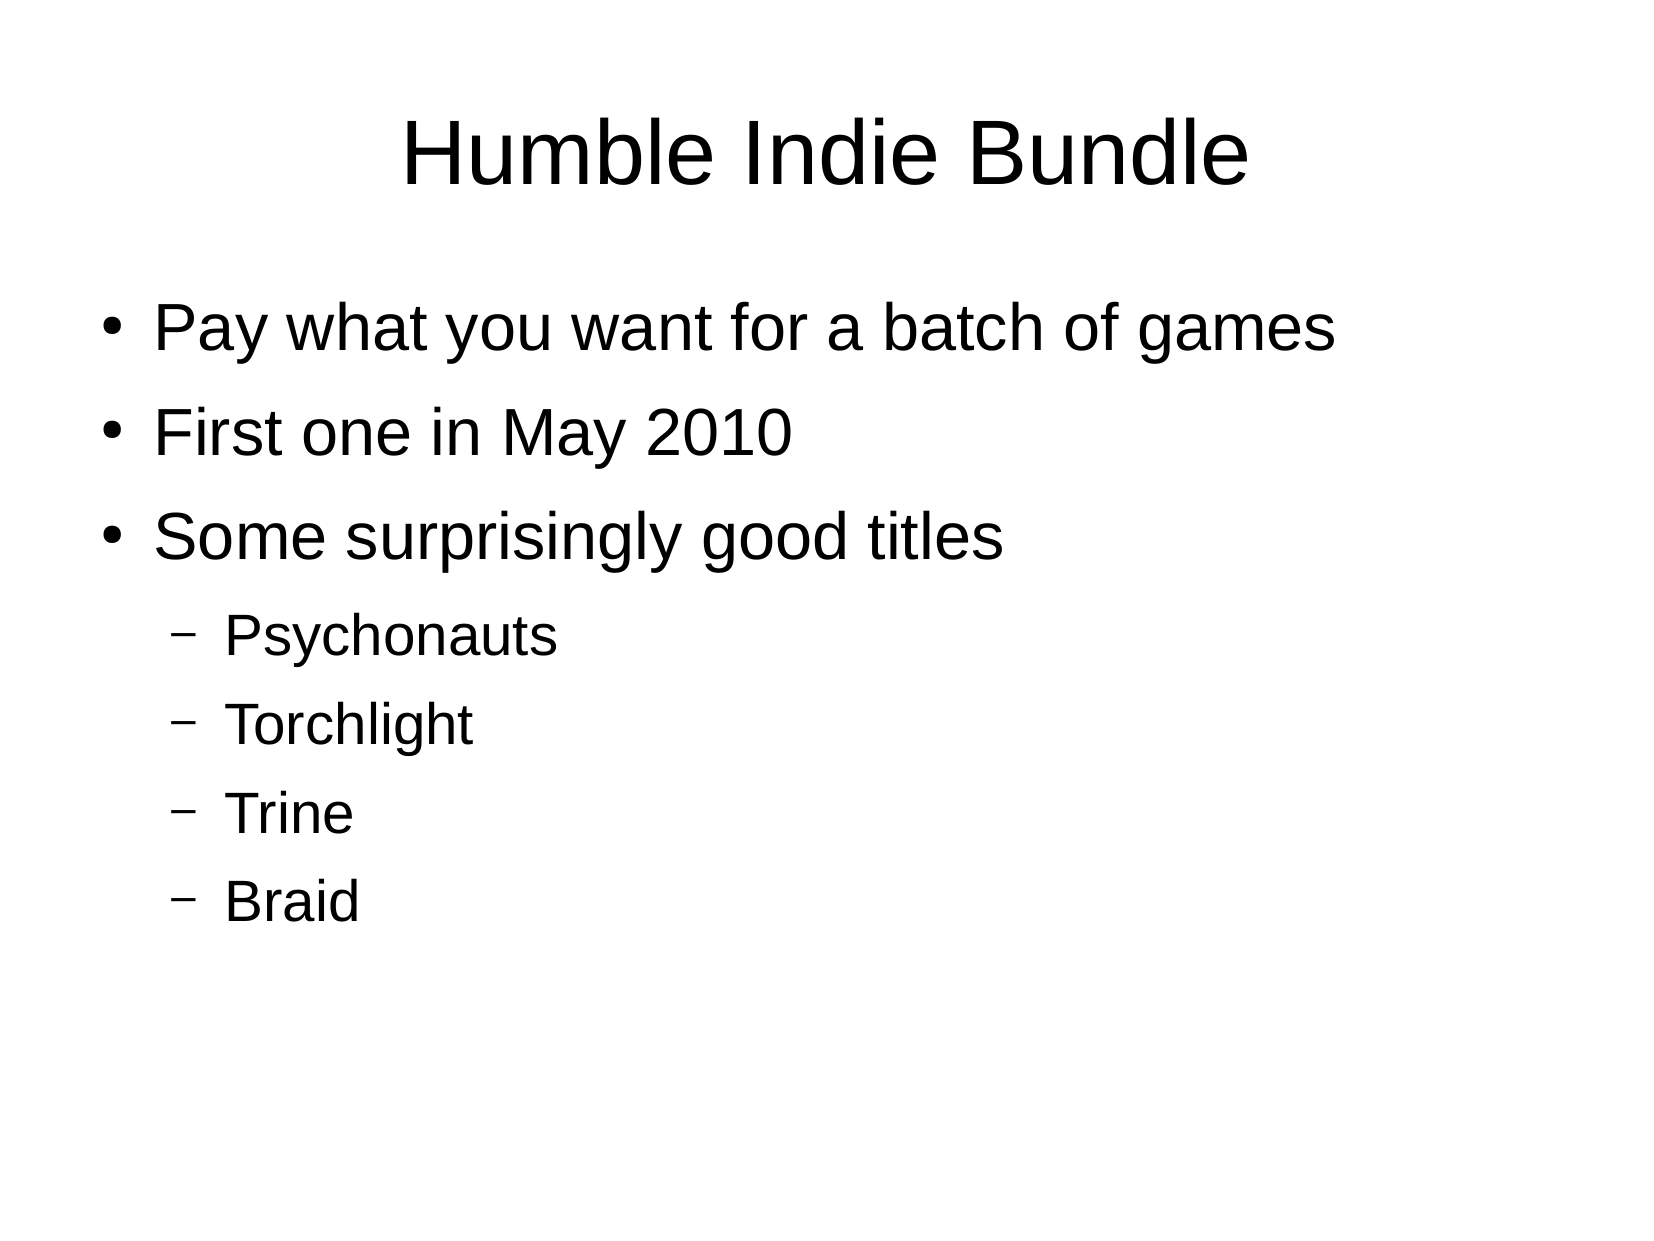

# Humble Indie Bundle
Pay what you want for a batch of games
First one in May 2010
Some surprisingly good titles
Psychonauts
Torchlight
Trine
Braid